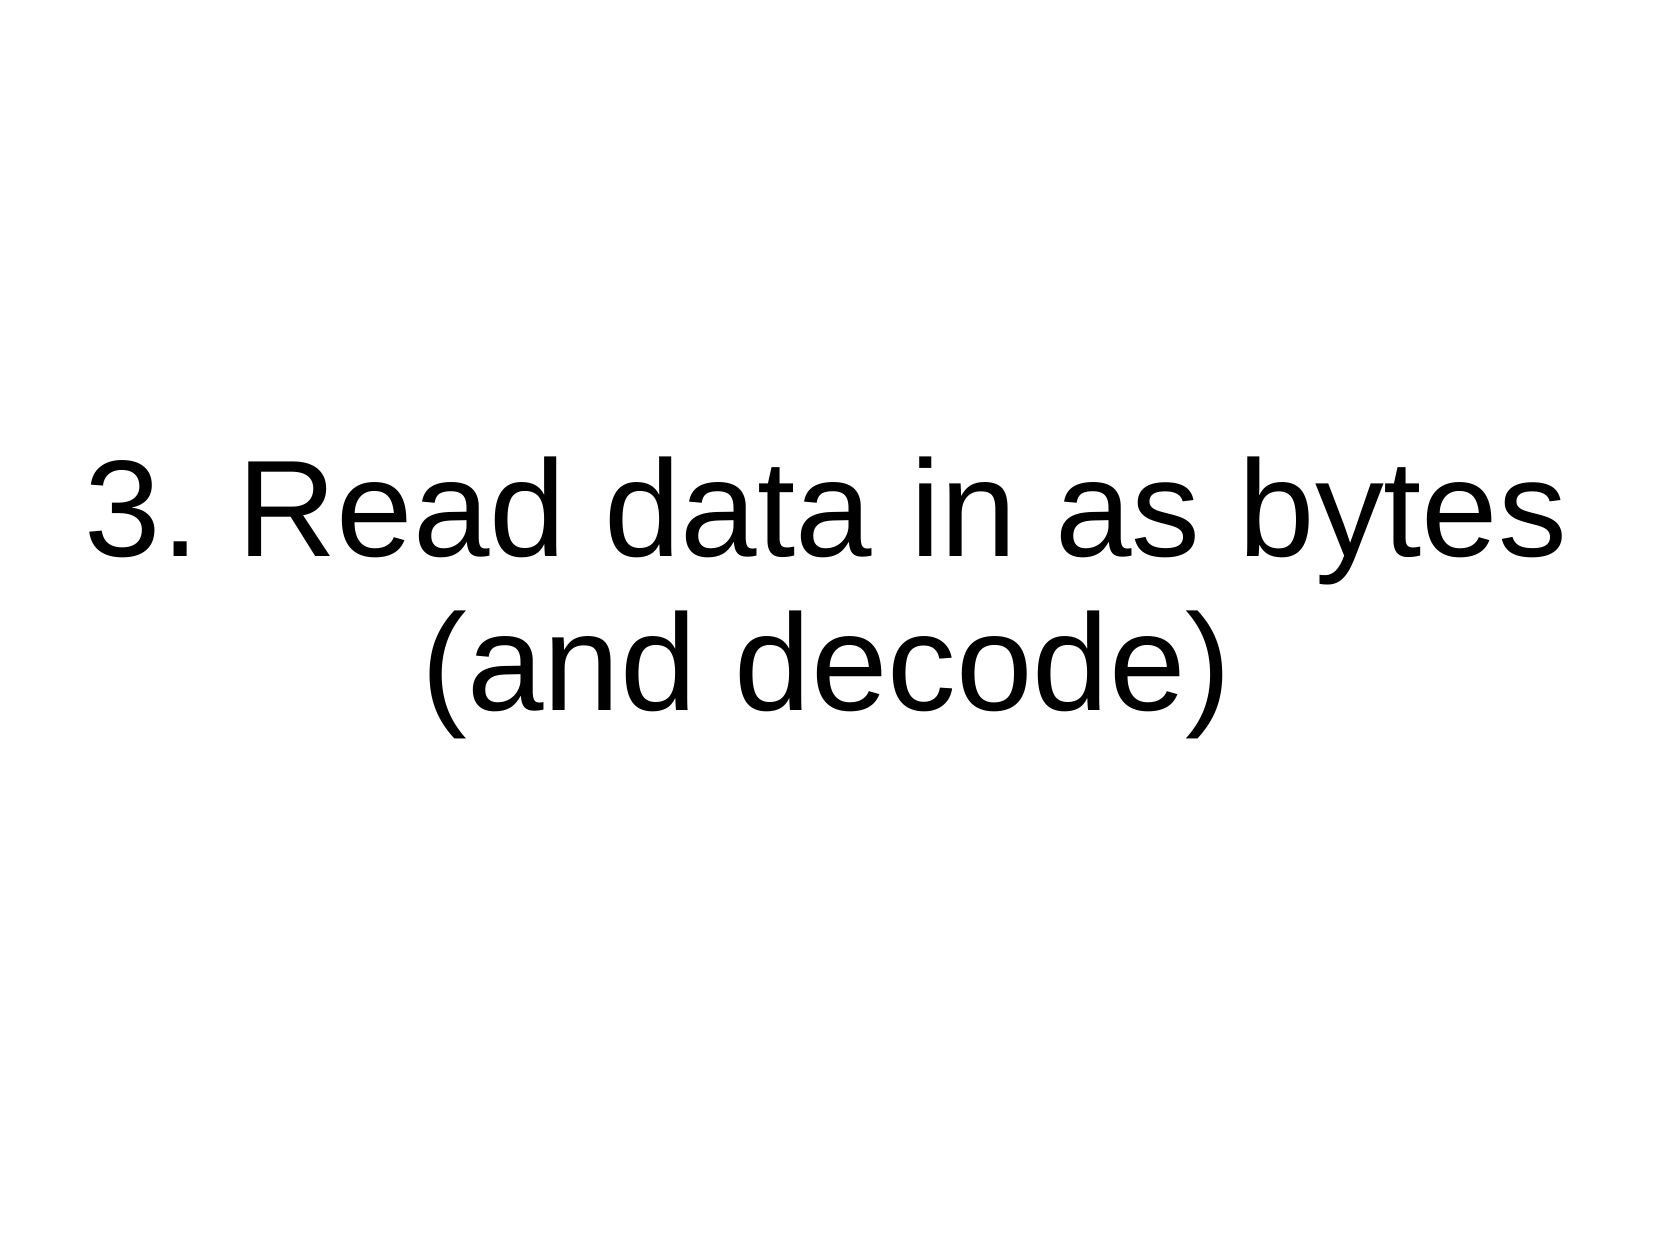

# 3. Read data in as bytes (and decode)